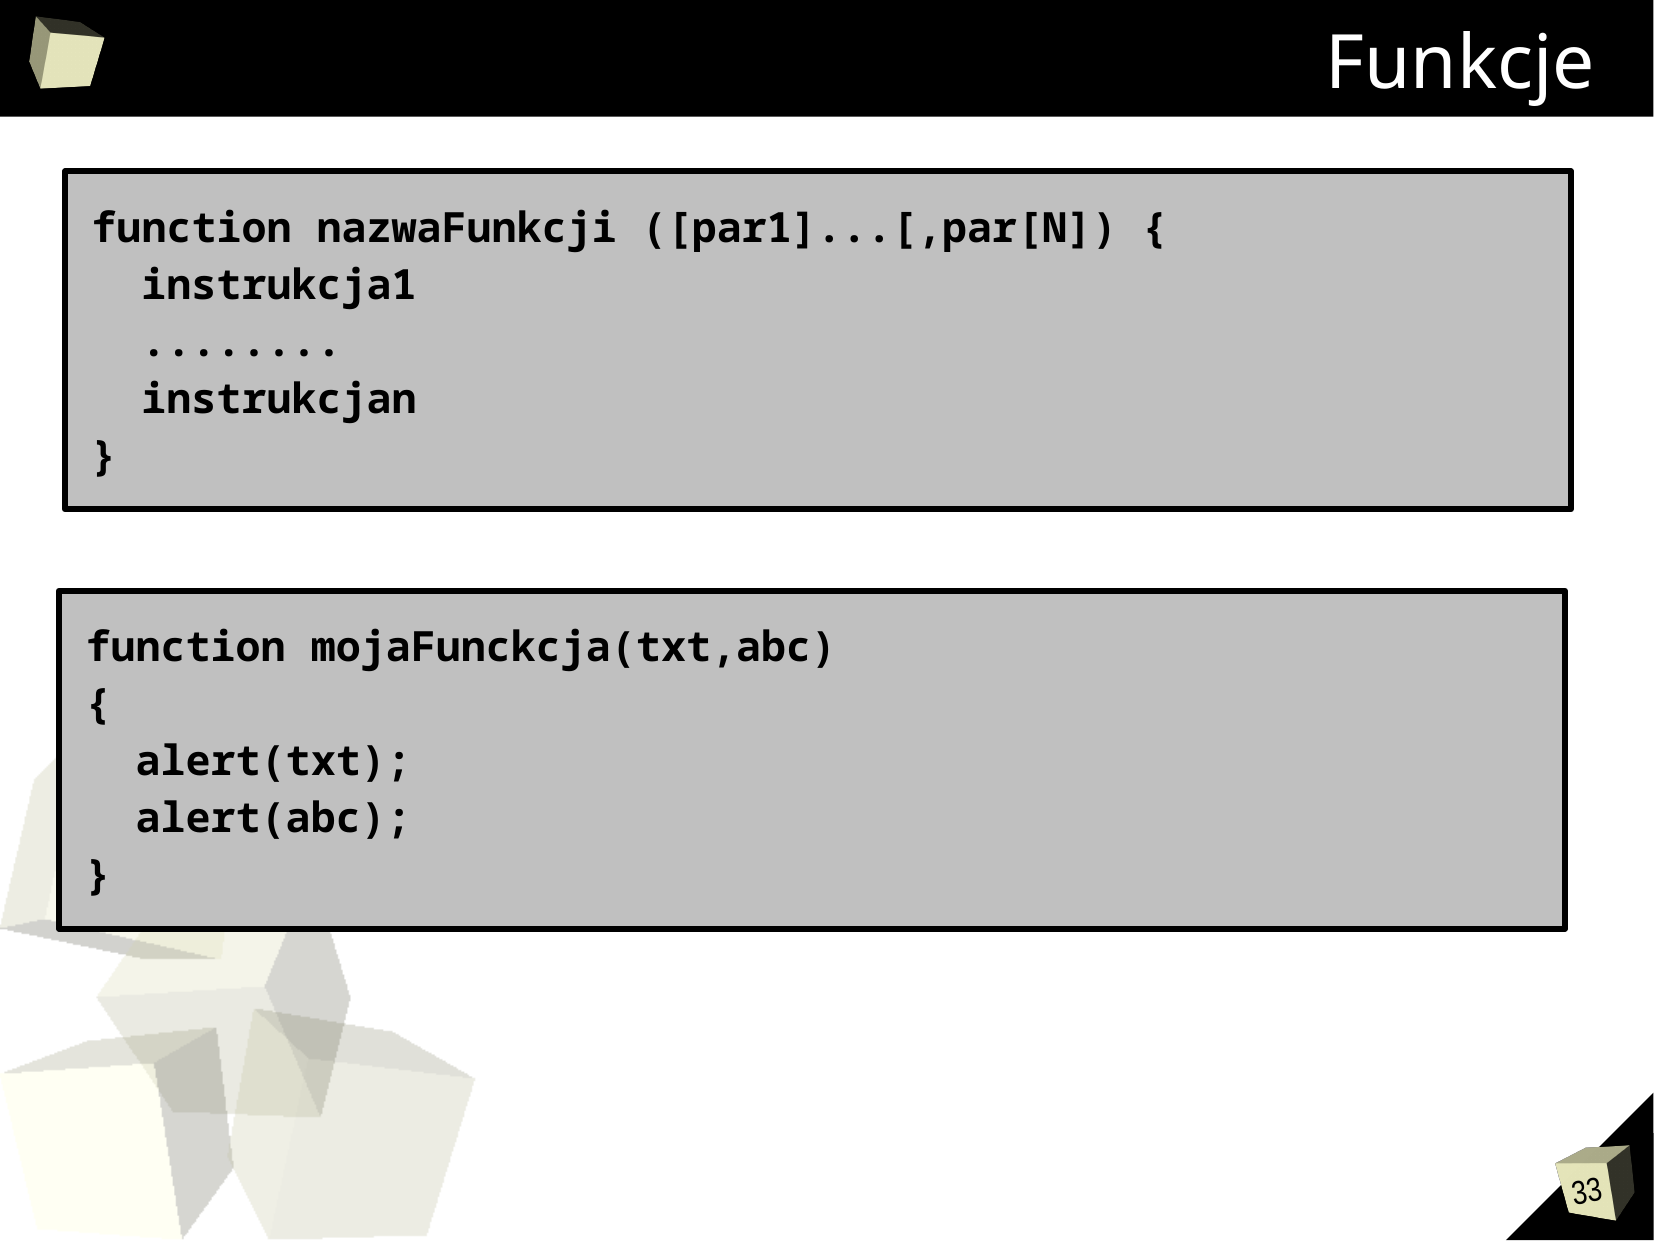

# Funkcje
function nazwaFunkcji ([par1]...[,par[N]) {
 instrukcja1
 ........
 instrukcjan
}
function mojaFunckcja(txt,abc)
{
 alert(txt);
 alert(abc);
}